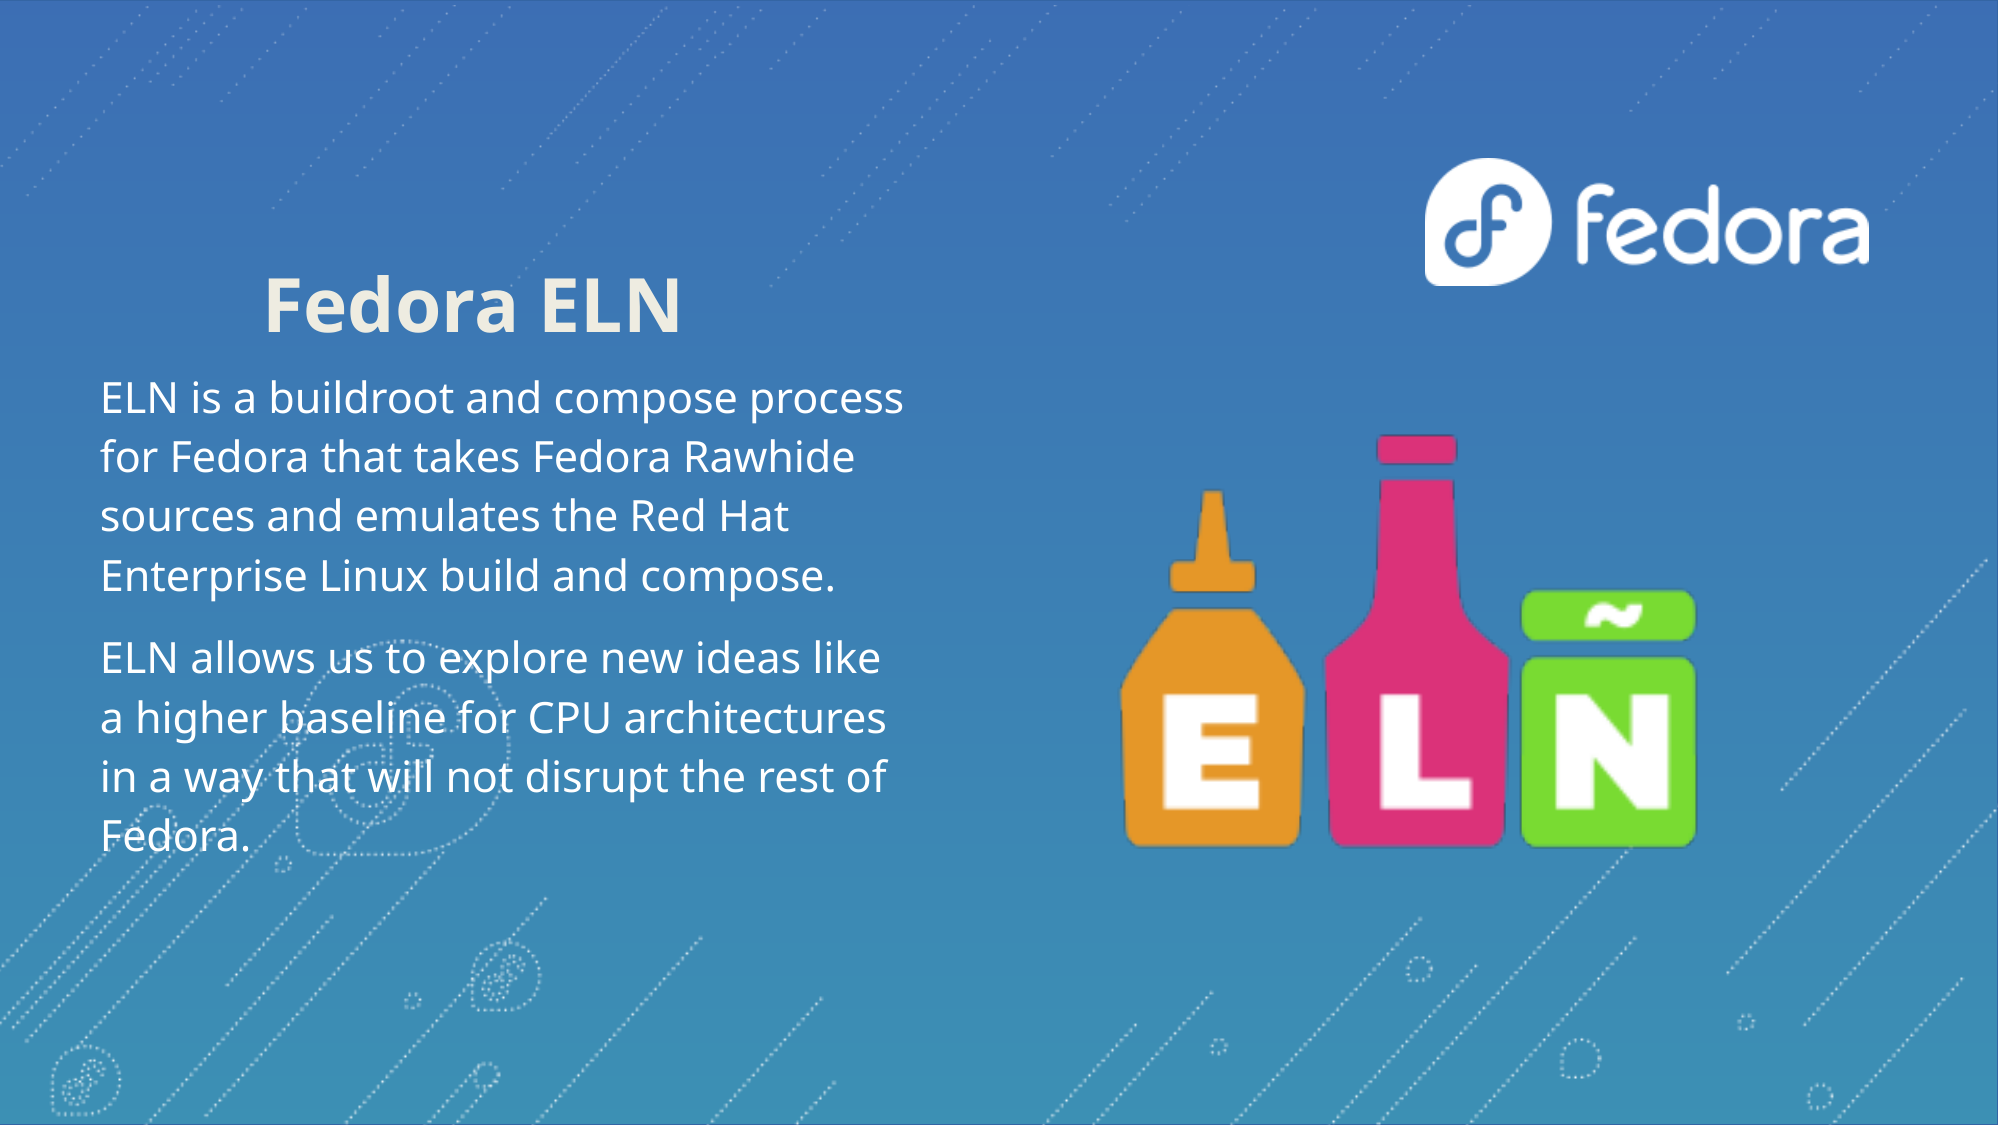

Fedora ELN
ELN is a buildroot and compose process for Fedora that takes Fedora Rawhide sources and emulates the Red Hat Enterprise Linux build and compose.
ELN allows us to explore new ideas like a higher baseline for CPU architectures in a way that will not disrupt the rest of Fedora.